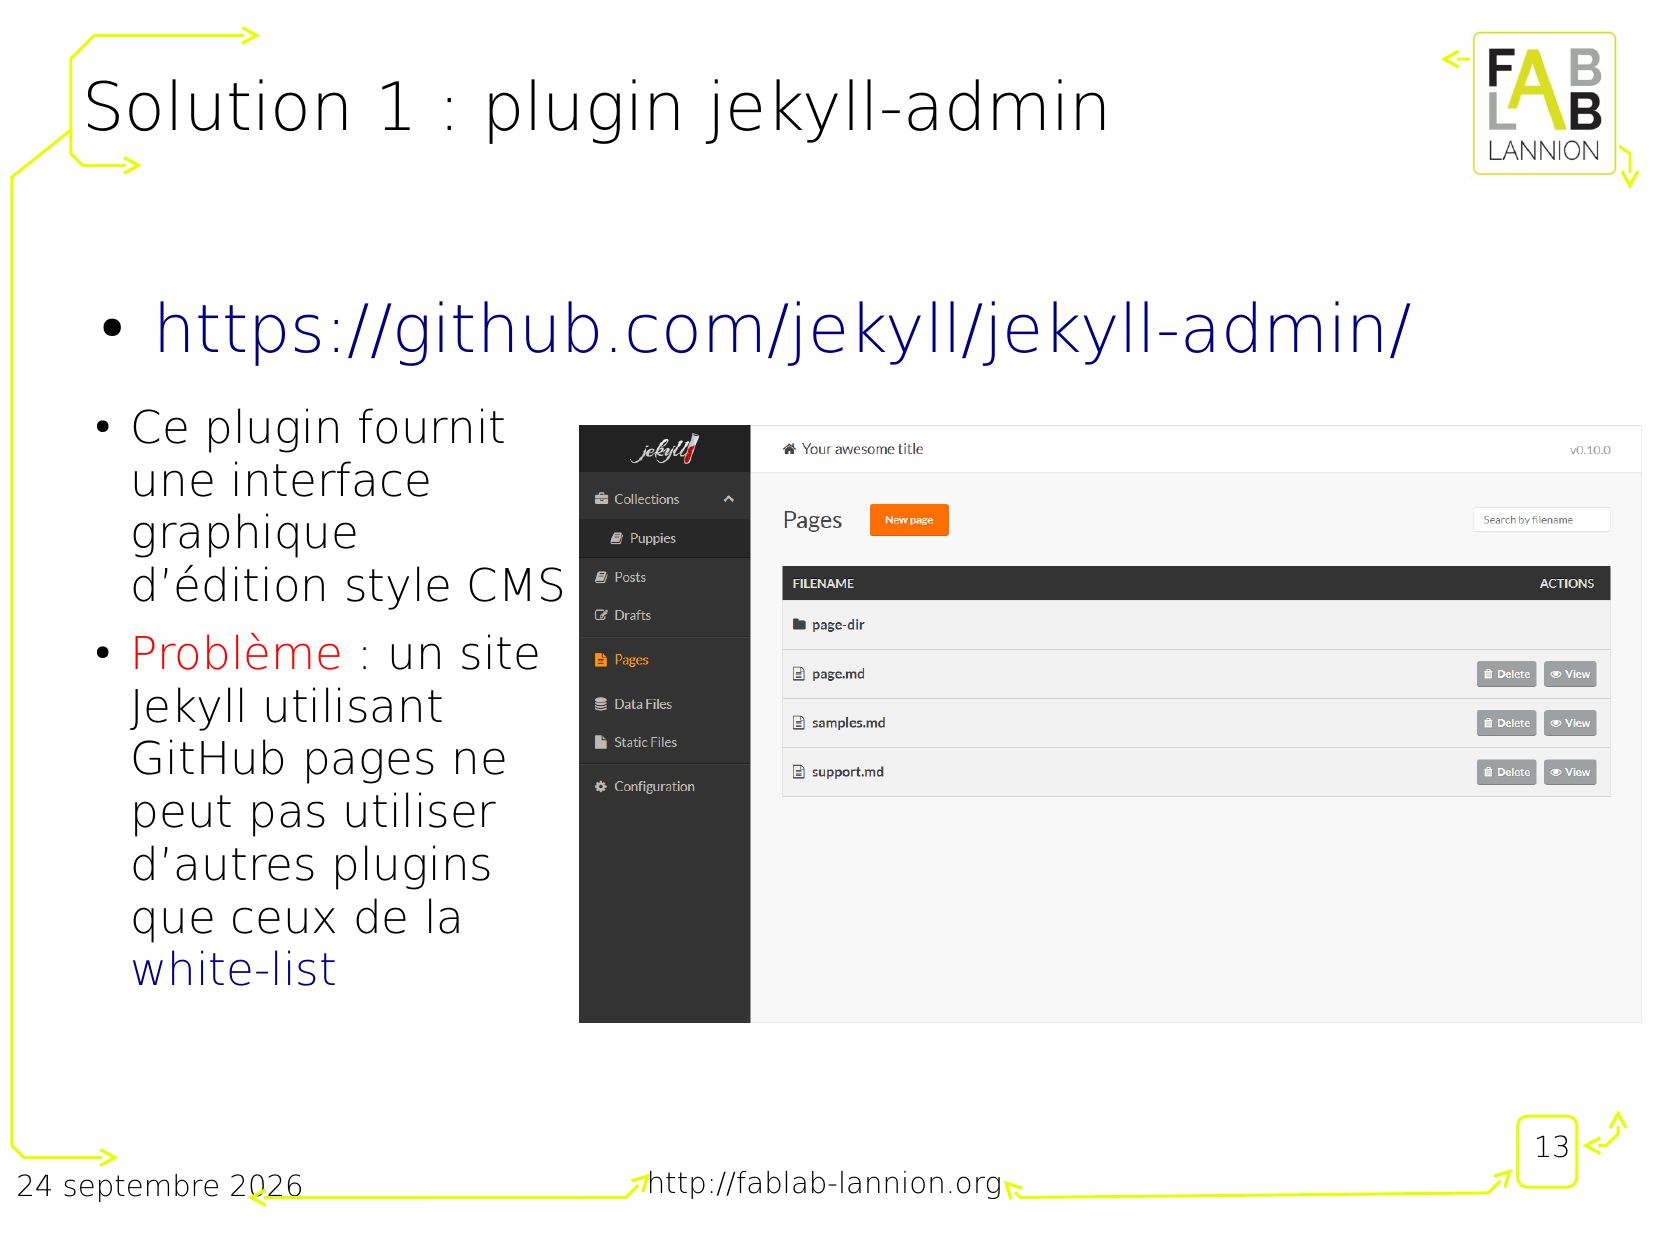

# Solution 1 : plugin jekyll-admin
https://github.com/jekyll/jekyll-admin/
Ce plugin fournit une interface graphique d’édition style CMS
Problème : un site Jekyll utilisant GitHub pages ne peut pas utiliser d’autres plugins que ceux de la white-list
13